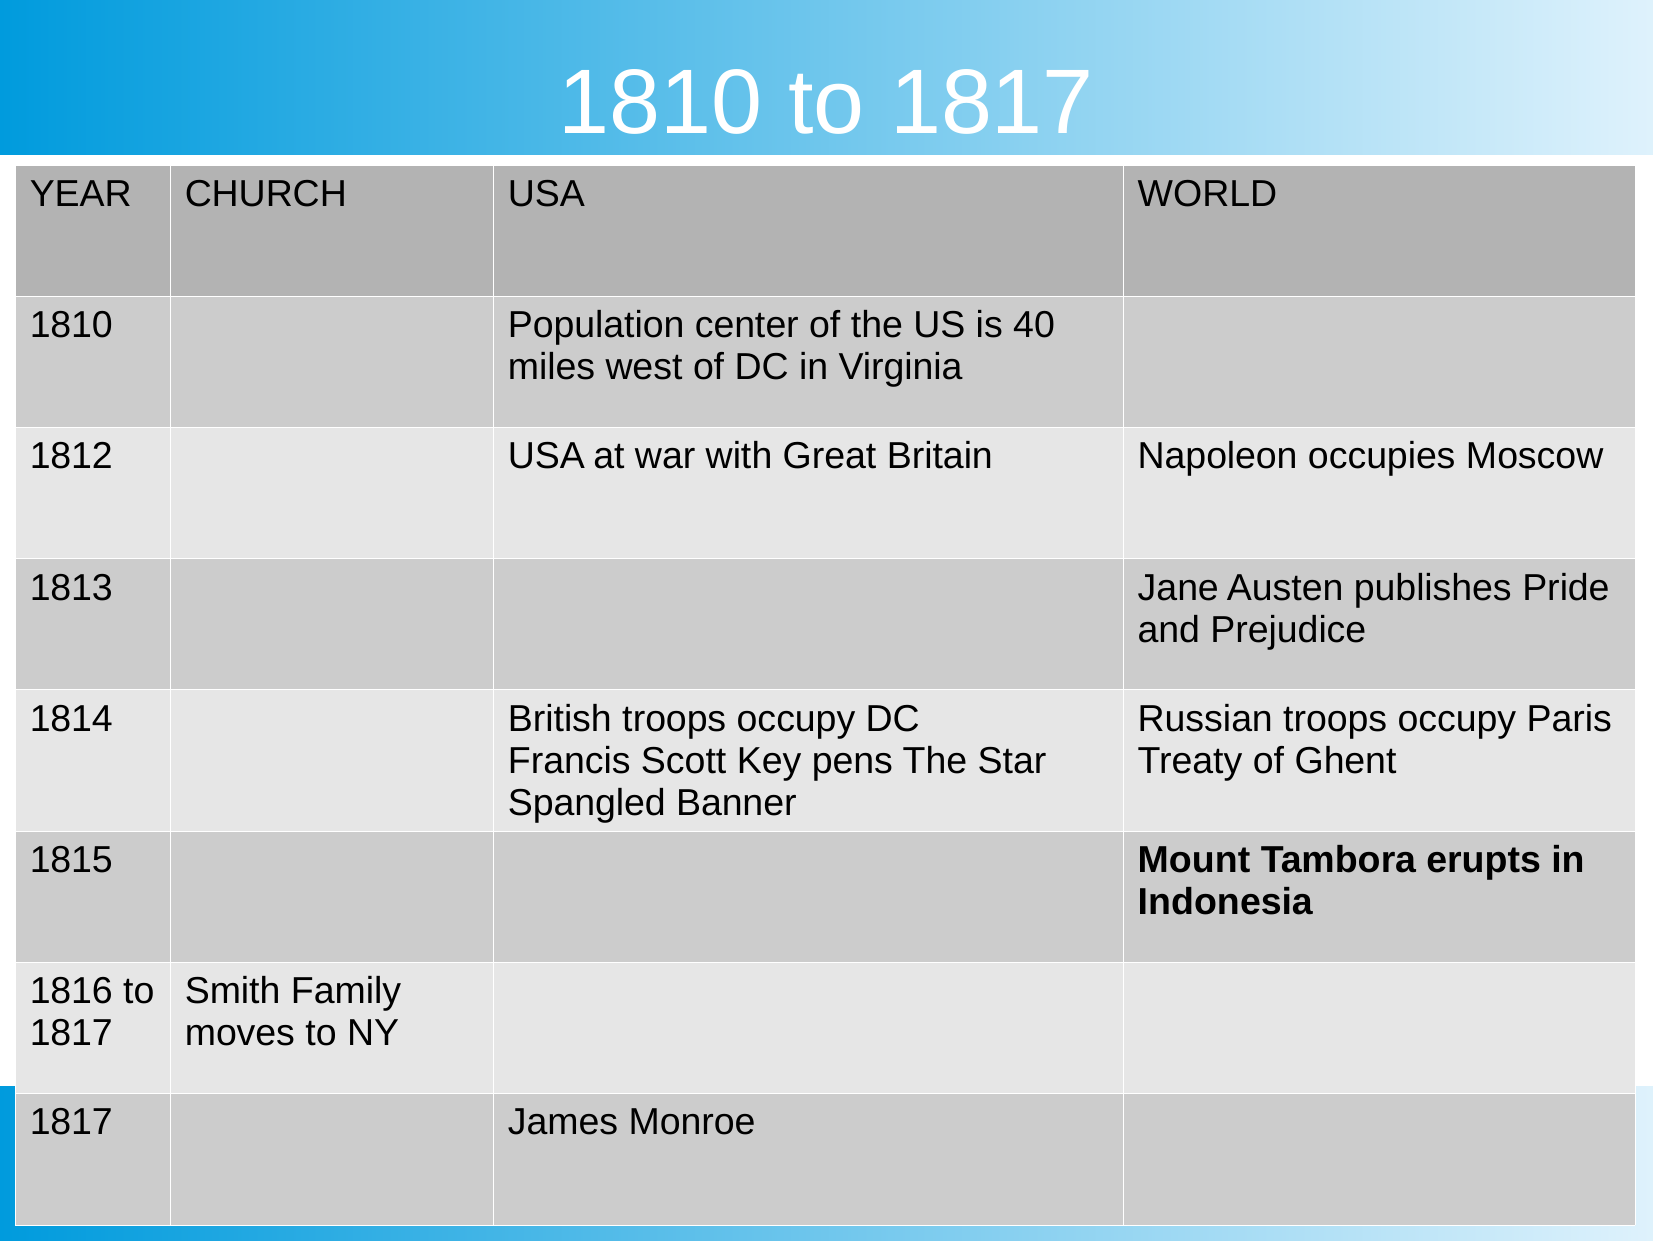

# 1810 to 1817
| YEAR | CHURCH | USA | WORLD |
| --- | --- | --- | --- |
| 1810 | | Population center of the US is 40 miles west of DC in Virginia | |
| 1812 | | USA at war with Great Britain | Napoleon occupies Moscow |
| 1813 | | | Jane Austen publishes Pride and Prejudice |
| 1814 | | British troops occupy DC Francis Scott Key pens The Star Spangled Banner | Russian troops occupy Paris Treaty of Ghent |
| 1815 | | | Mount Tambora erupts in Indonesia |
| 1816 to 1817 | Smith Family moves to NY | | |
| 1817 | | James Monroe | |